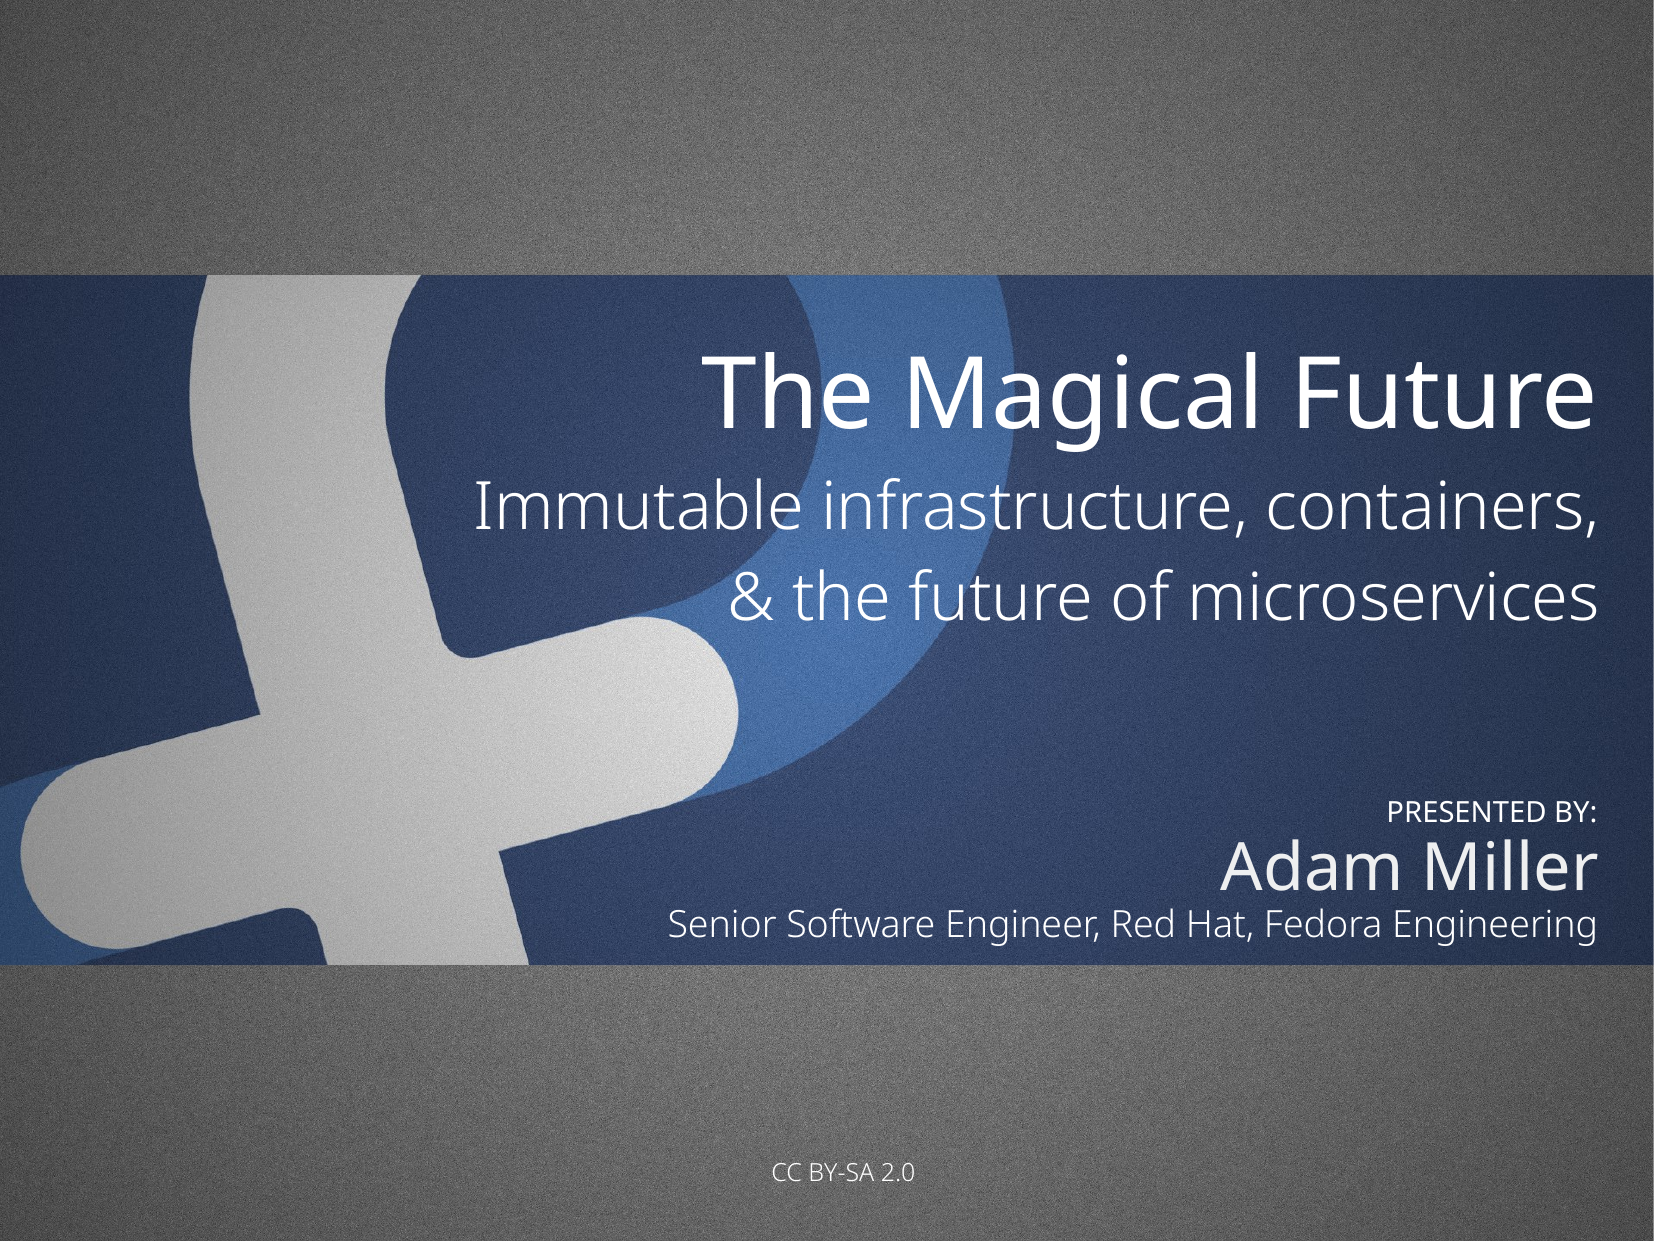

# The Magical Future
Immutable infrastructure, containers, & the future of microservices
PRESENTED BY:
Adam Miller
Senior Software Engineer, Red Hat, Fedora Engineering
CC BY-SA 2.0